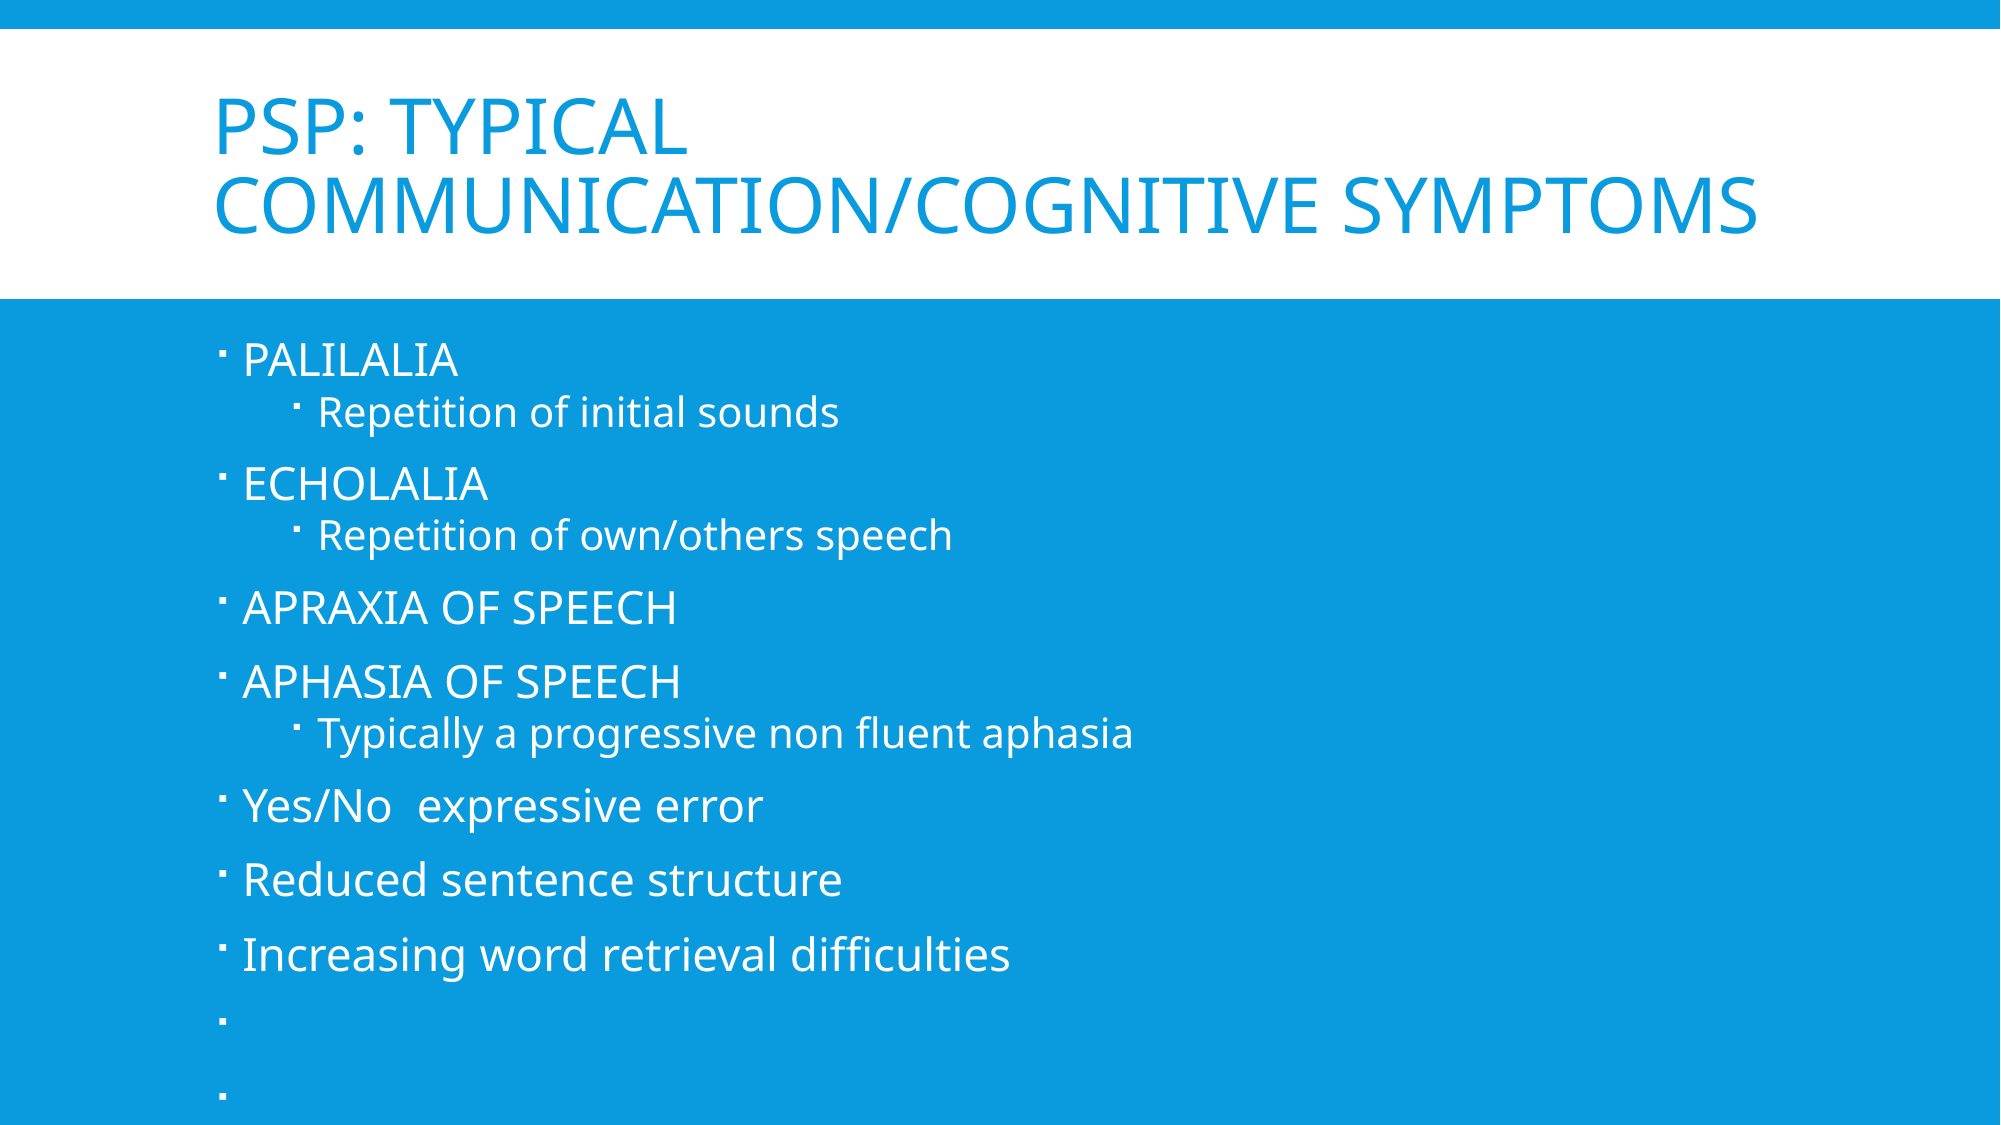

# PSP: Typical communication/cognitive SYMPTOMS
PALILALIA
Repetition of initial sounds
ECHOLALIA
Repetition of own/others speech
APRAXIA OF SPEECH
APHASIA OF SPEECH
Typically a progressive non fluent aphasia
Yes/No expressive error
Reduced sentence structure
Increasing word retrieval difficulties